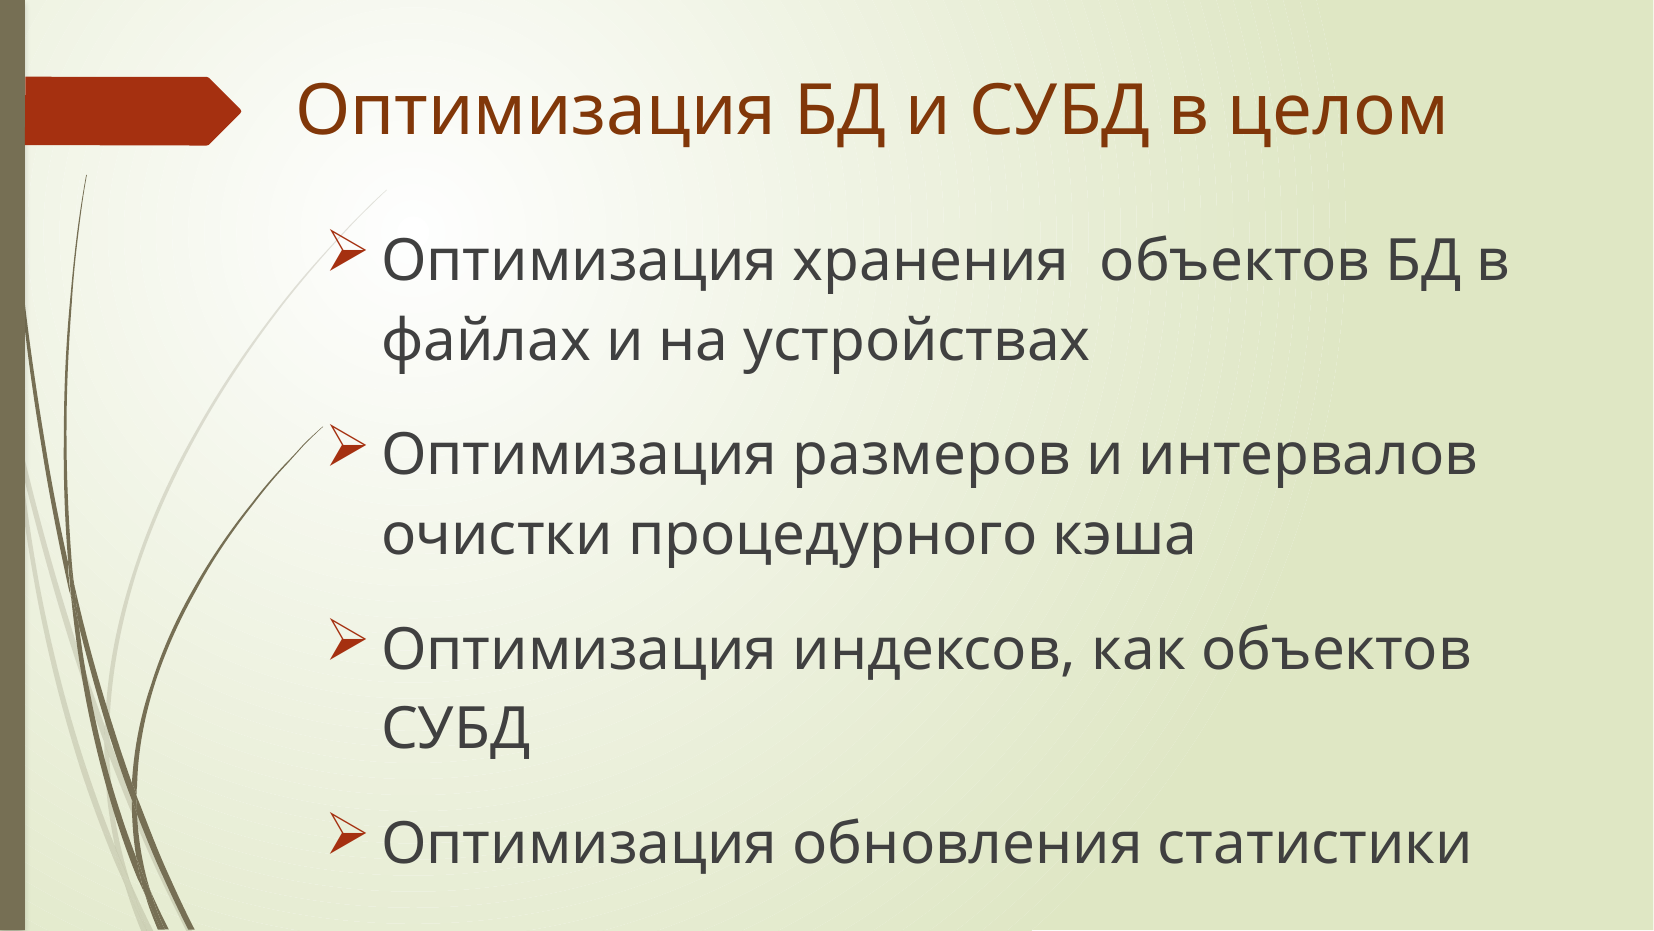

# Оптимизация БД и СУБД в целом
Оптимизация хранения объектов БД в файлах и на устройствах
Оптимизация размеров и интервалов очистки процедурного кэша
Оптимизация индексов, как объектов СУБД
Оптимизация обновления статистики